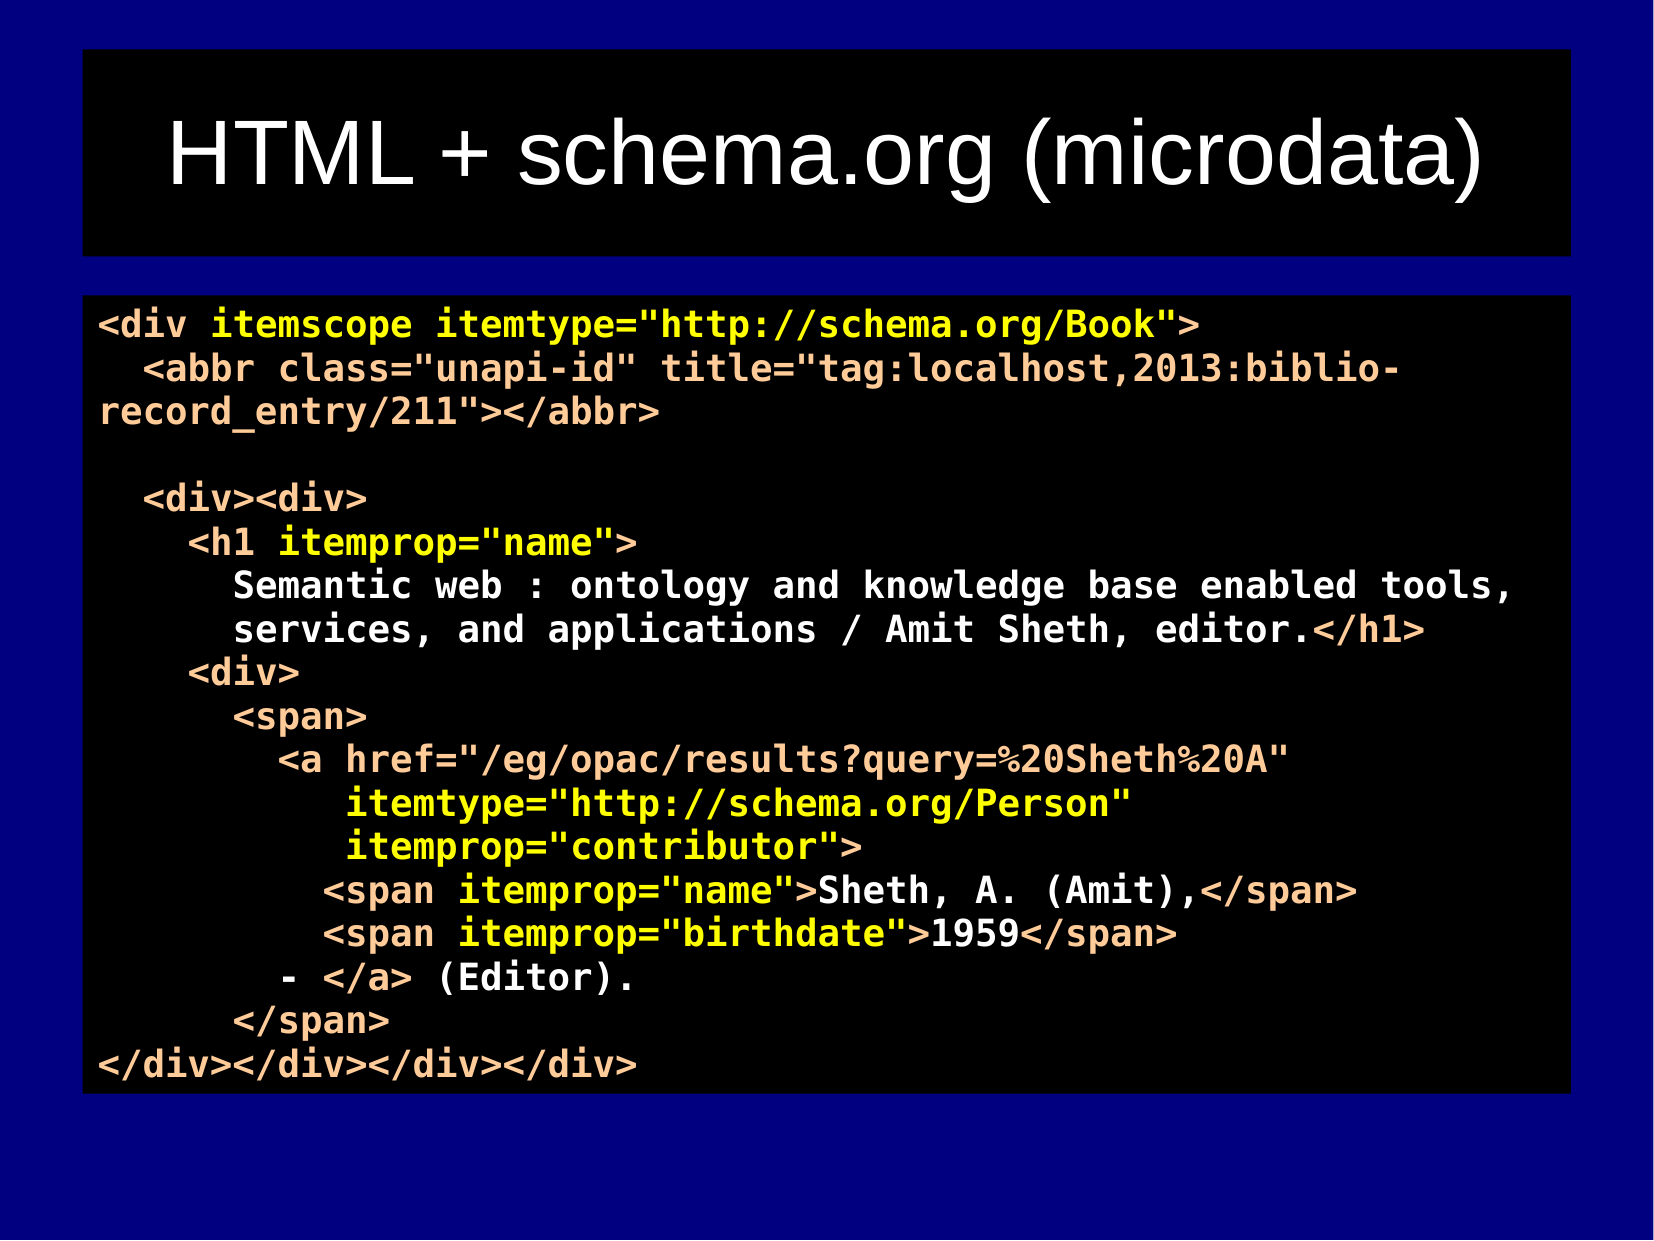

# HTML + schema.org (microdata)
<div itemscope itemtype="http://schema.org/Book">
 <abbr class="unapi-id" title="tag:localhost,2013:biblio-record_entry/211"></abbr>
 <div><div>
 <h1 itemprop="name">
 Semantic web : ontology and knowledge base enabled tools,
 services, and applications / Amit Sheth, editor.</h1>
 <div>
 <span>
 <a href="/eg/opac/results?query=%20Sheth%20A"
 itemtype="http://schema.org/Person"
 itemprop="contributor">
 <span itemprop="name">Sheth, A. (Amit),</span>
 <span itemprop="birthdate">1959</span>
 - </a> (Editor).
 </span>
</div></div></div></div>